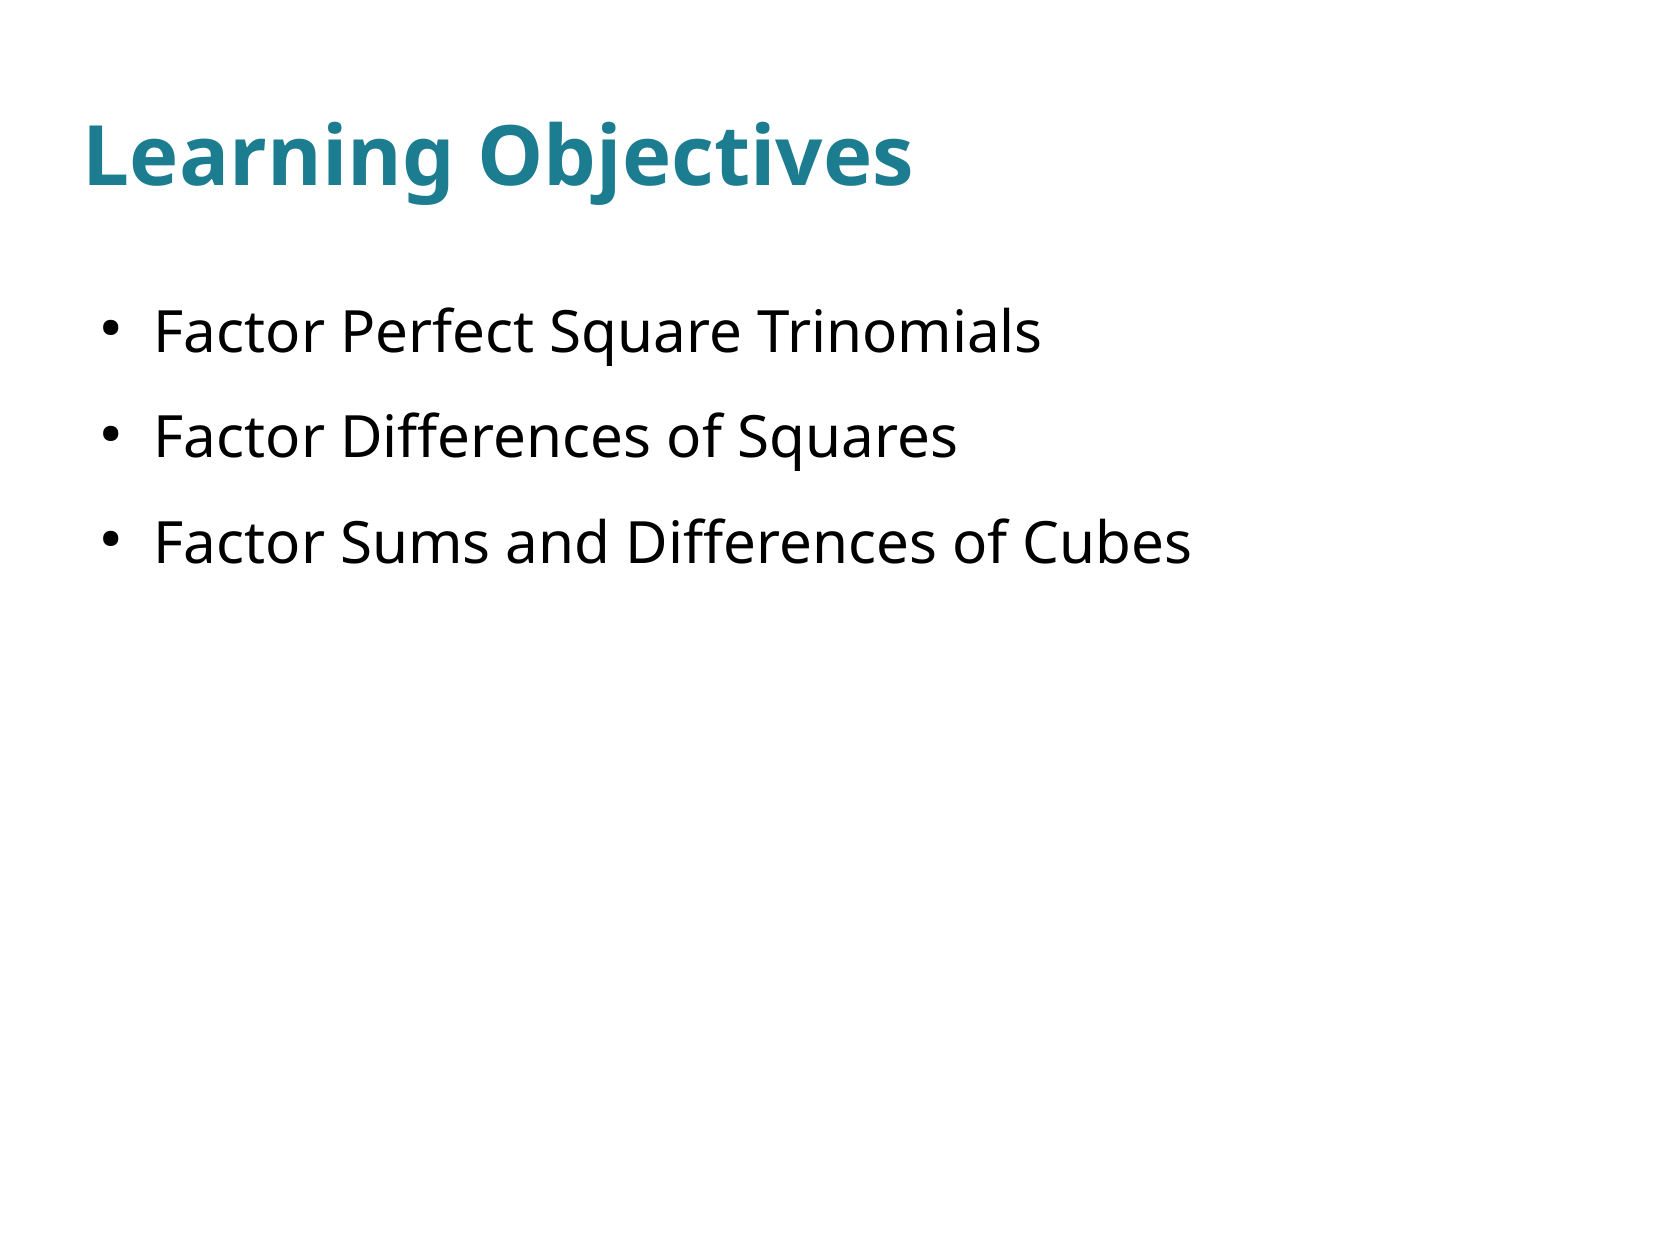

# Learning Objectives
Factor Perfect Square Trinomials
Factor Differences of Squares
Factor Sums and Differences of Cubes